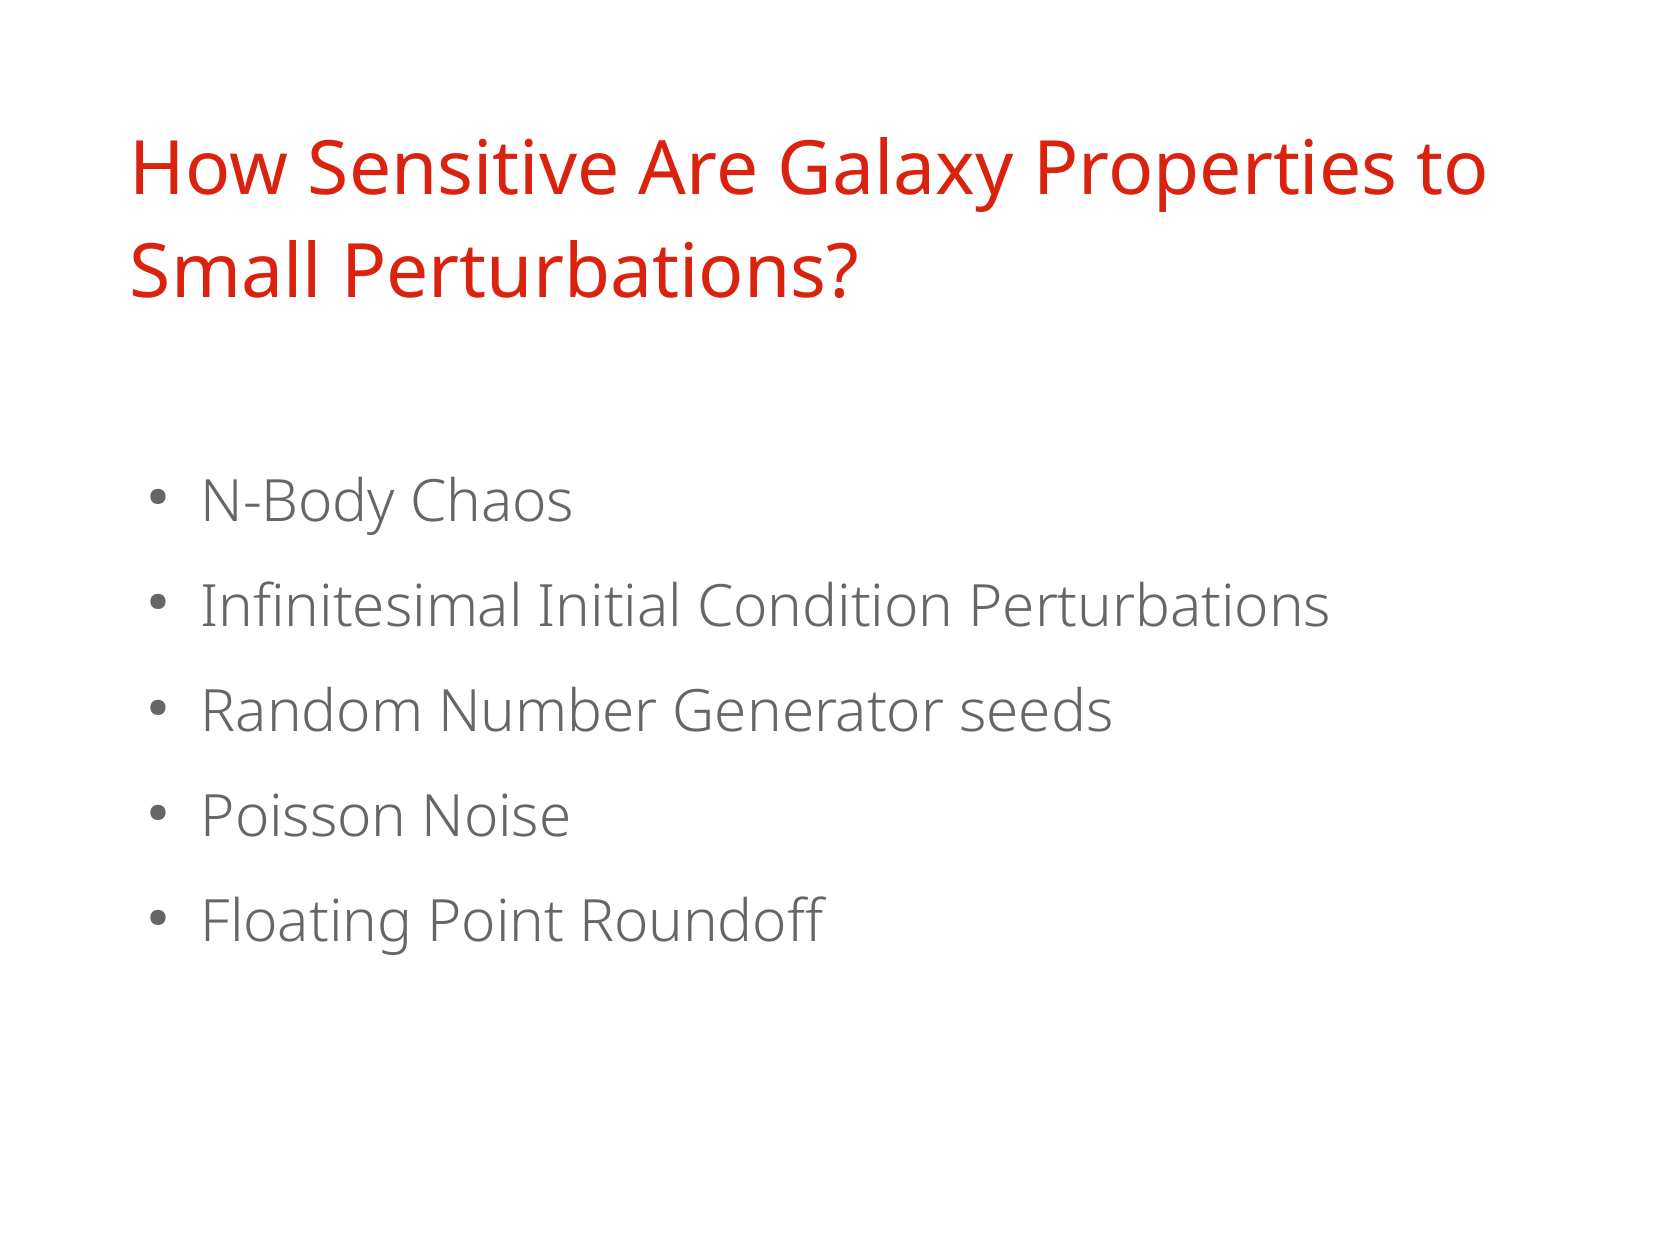

# How Sensitive Are Galaxy Properties to Small Perturbations?
N-Body Chaos
Infinitesimal Initial Condition Perturbations
Random Number Generator seeds
Poisson Noise
Floating Point Roundoff